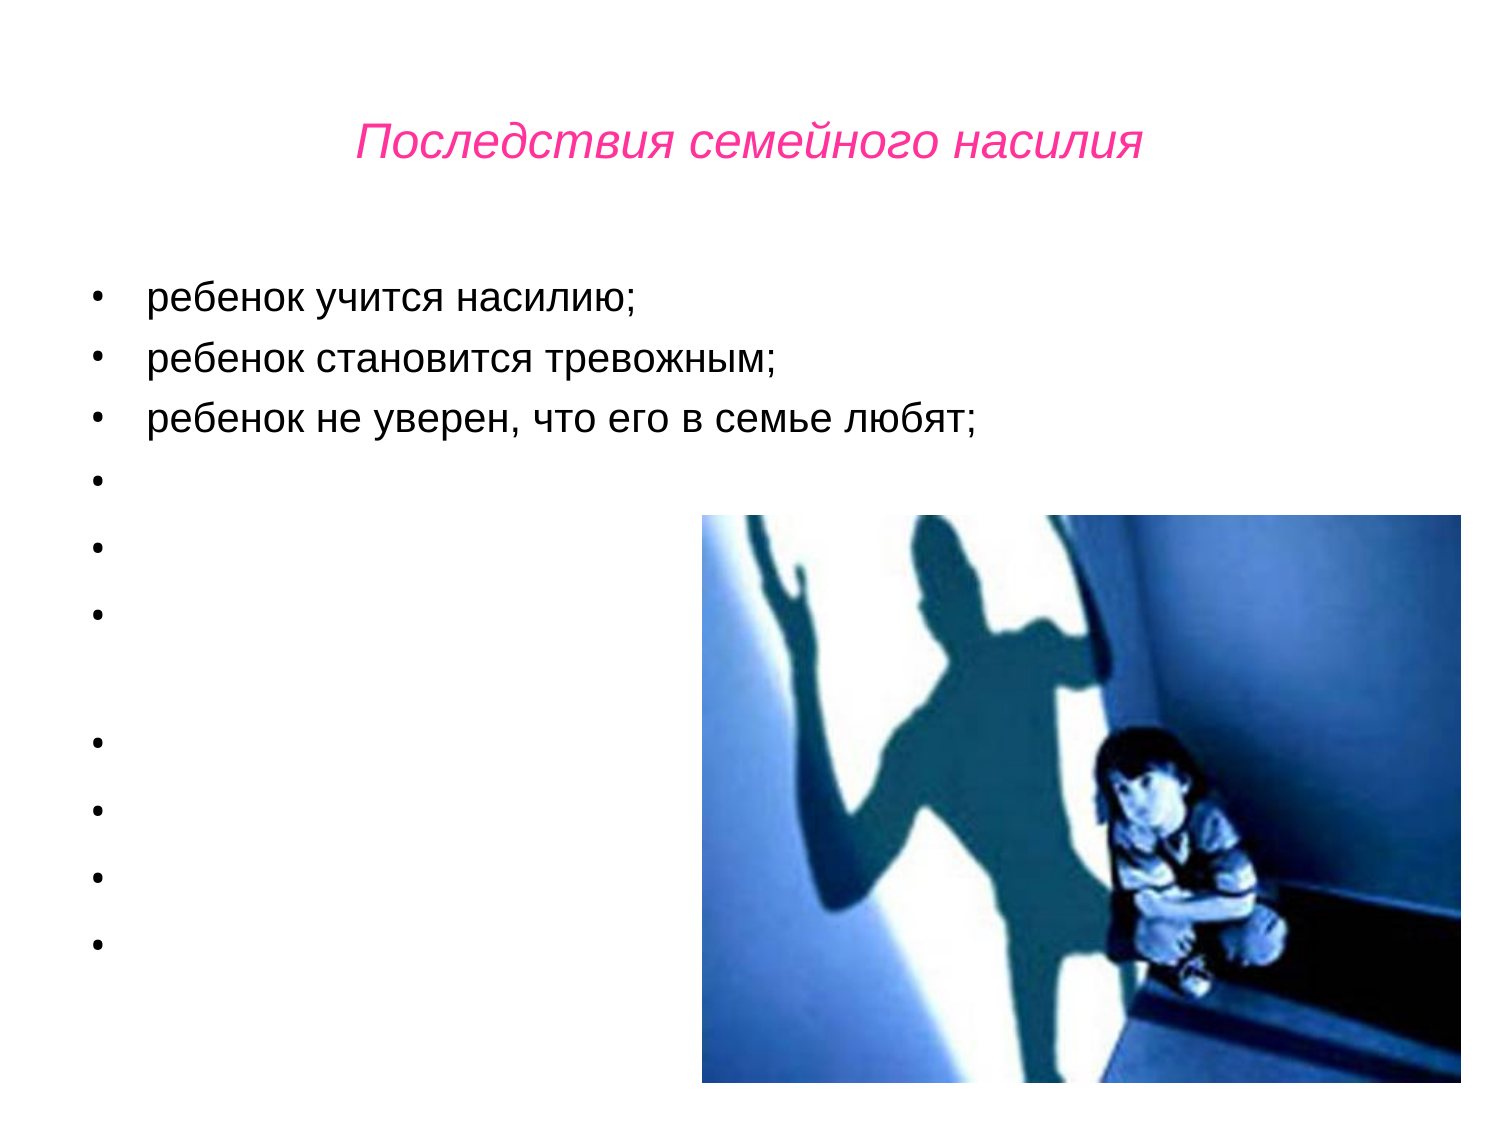

# Последствия семейного насилия
ребенок учится насилию;
ребенок становится тревожным;
ребенок не уверен, что его в семье любят;